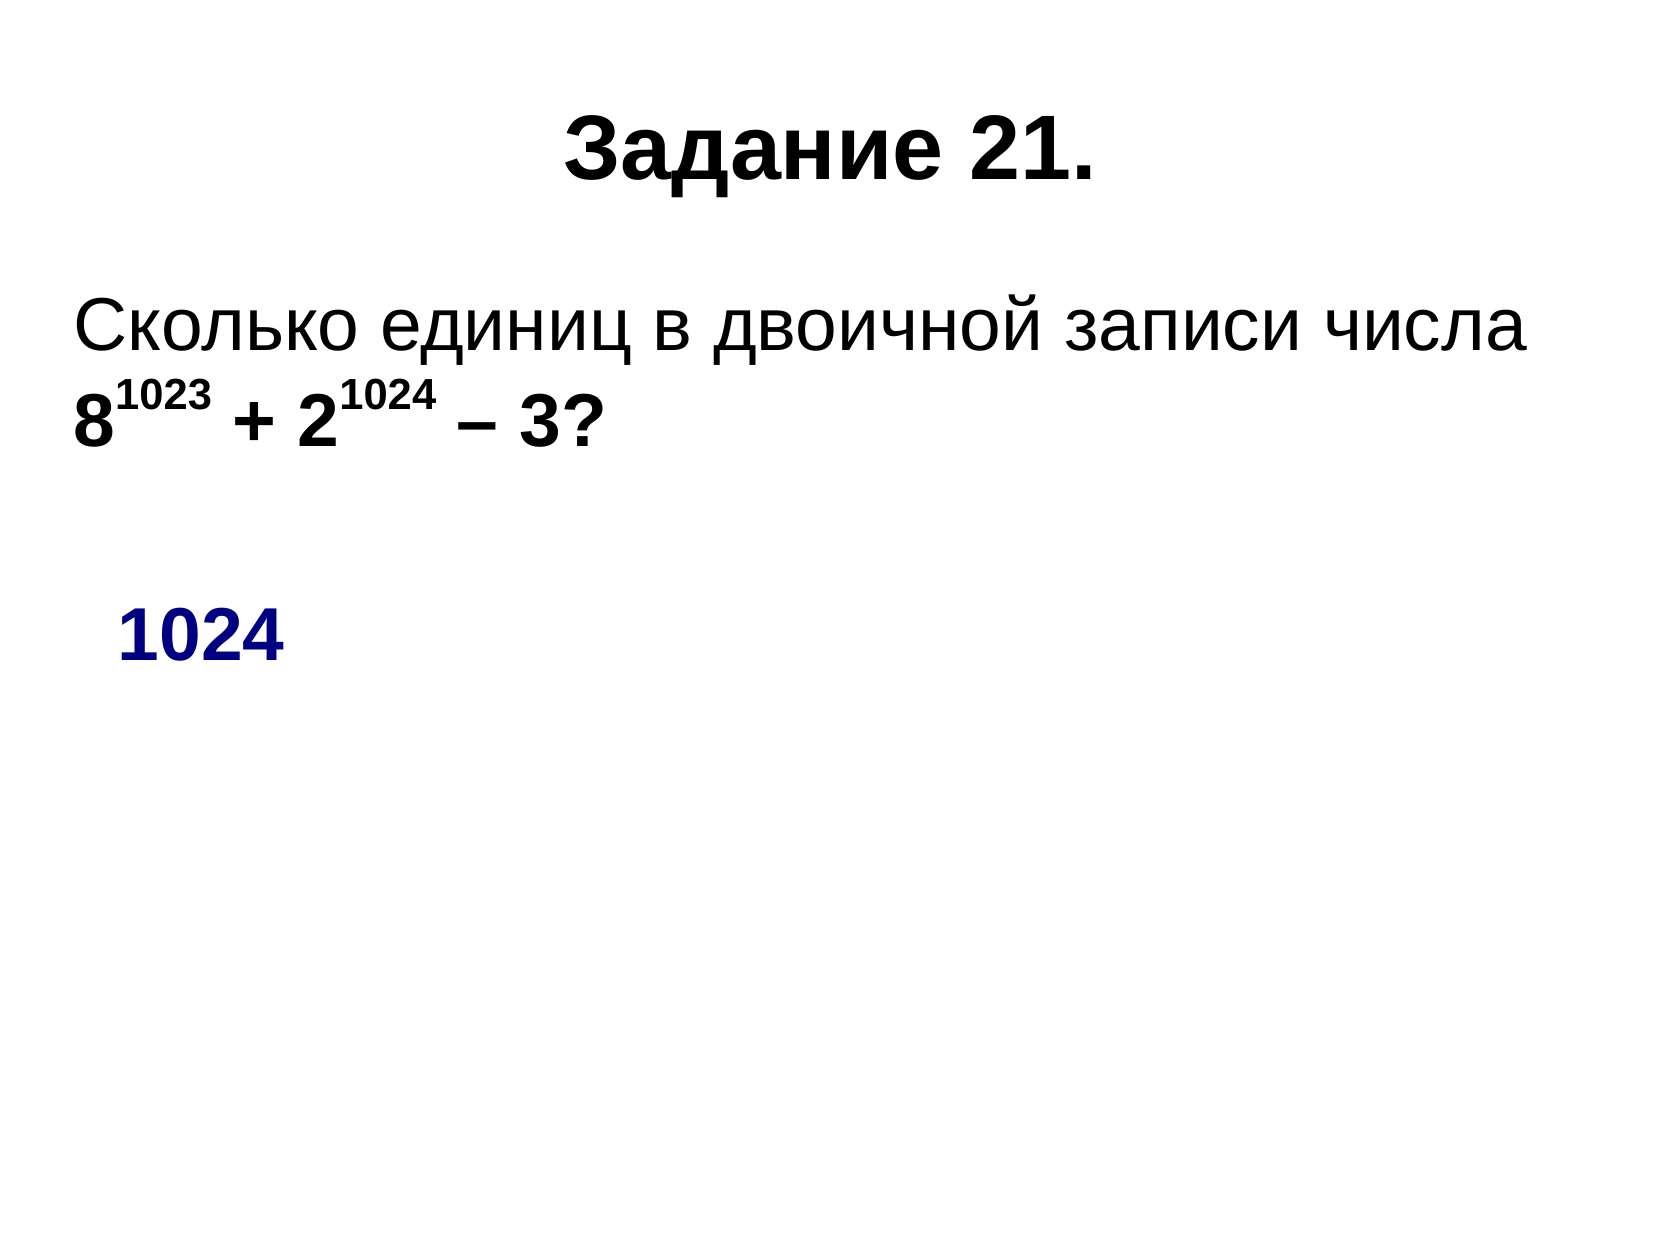

# Задание 21.
Сколько единиц в двоичной записи числа
81023 + 21024 – 3?
1024